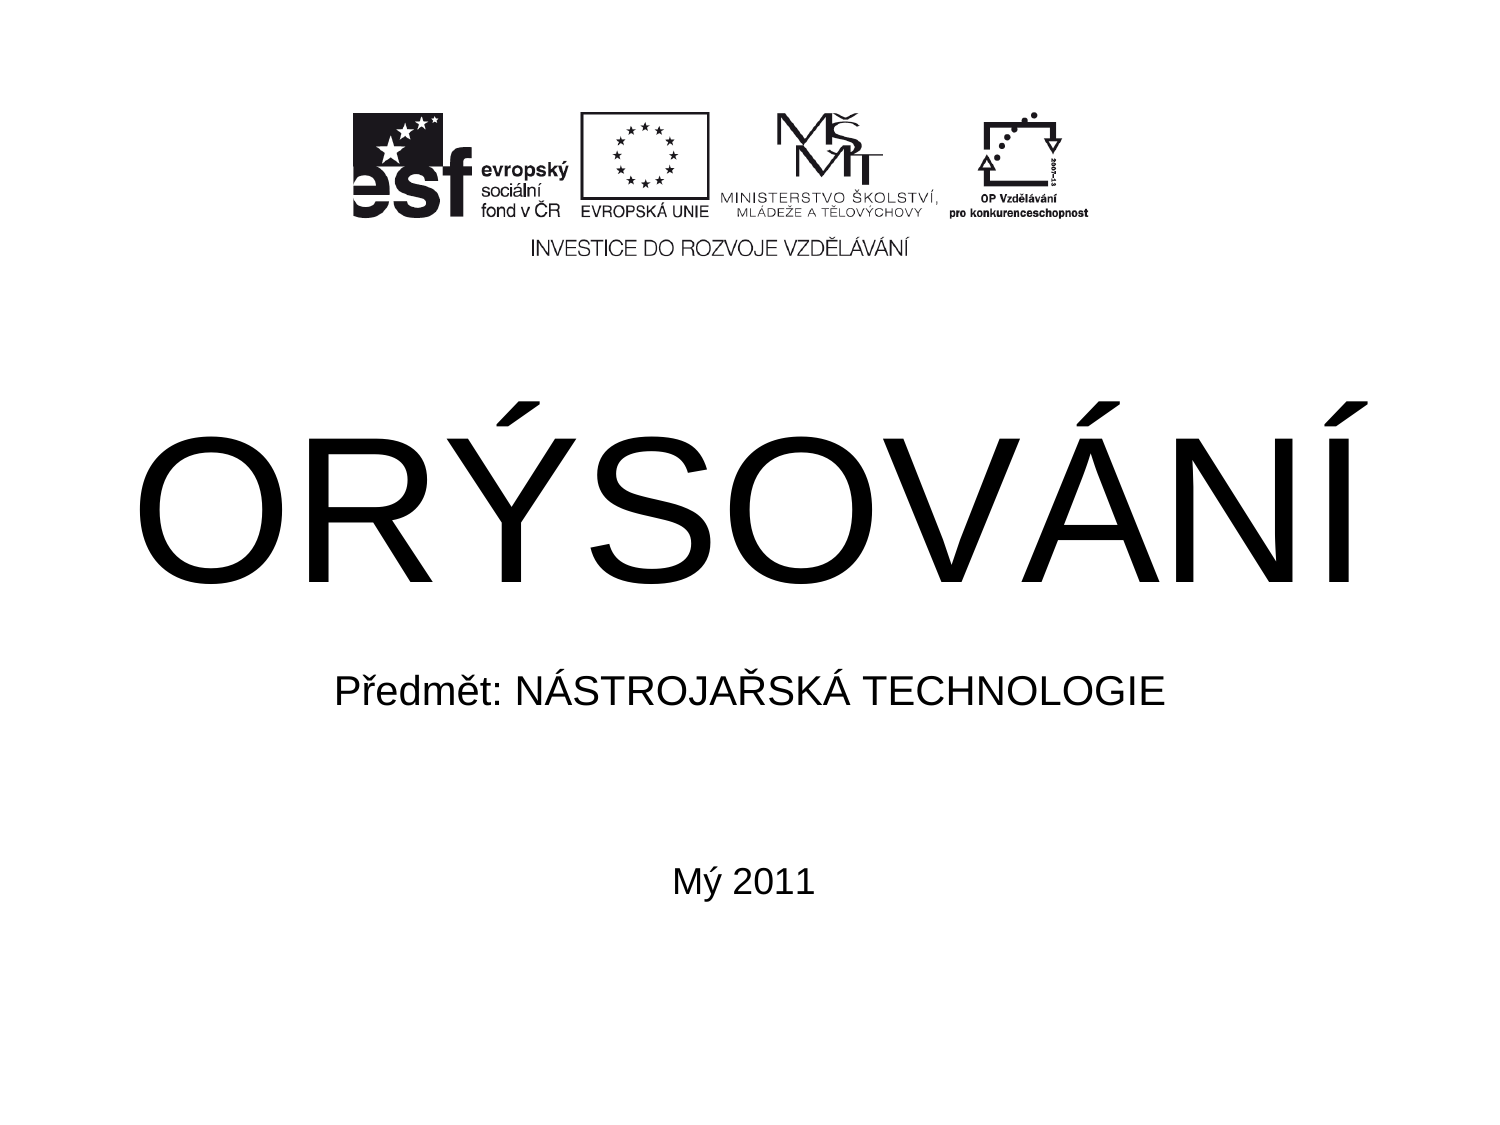

# ORÝSOVÁNÍ Předmět: NÁSTROJAŘSKÁ TECHNOLOGIE
Mý 2011